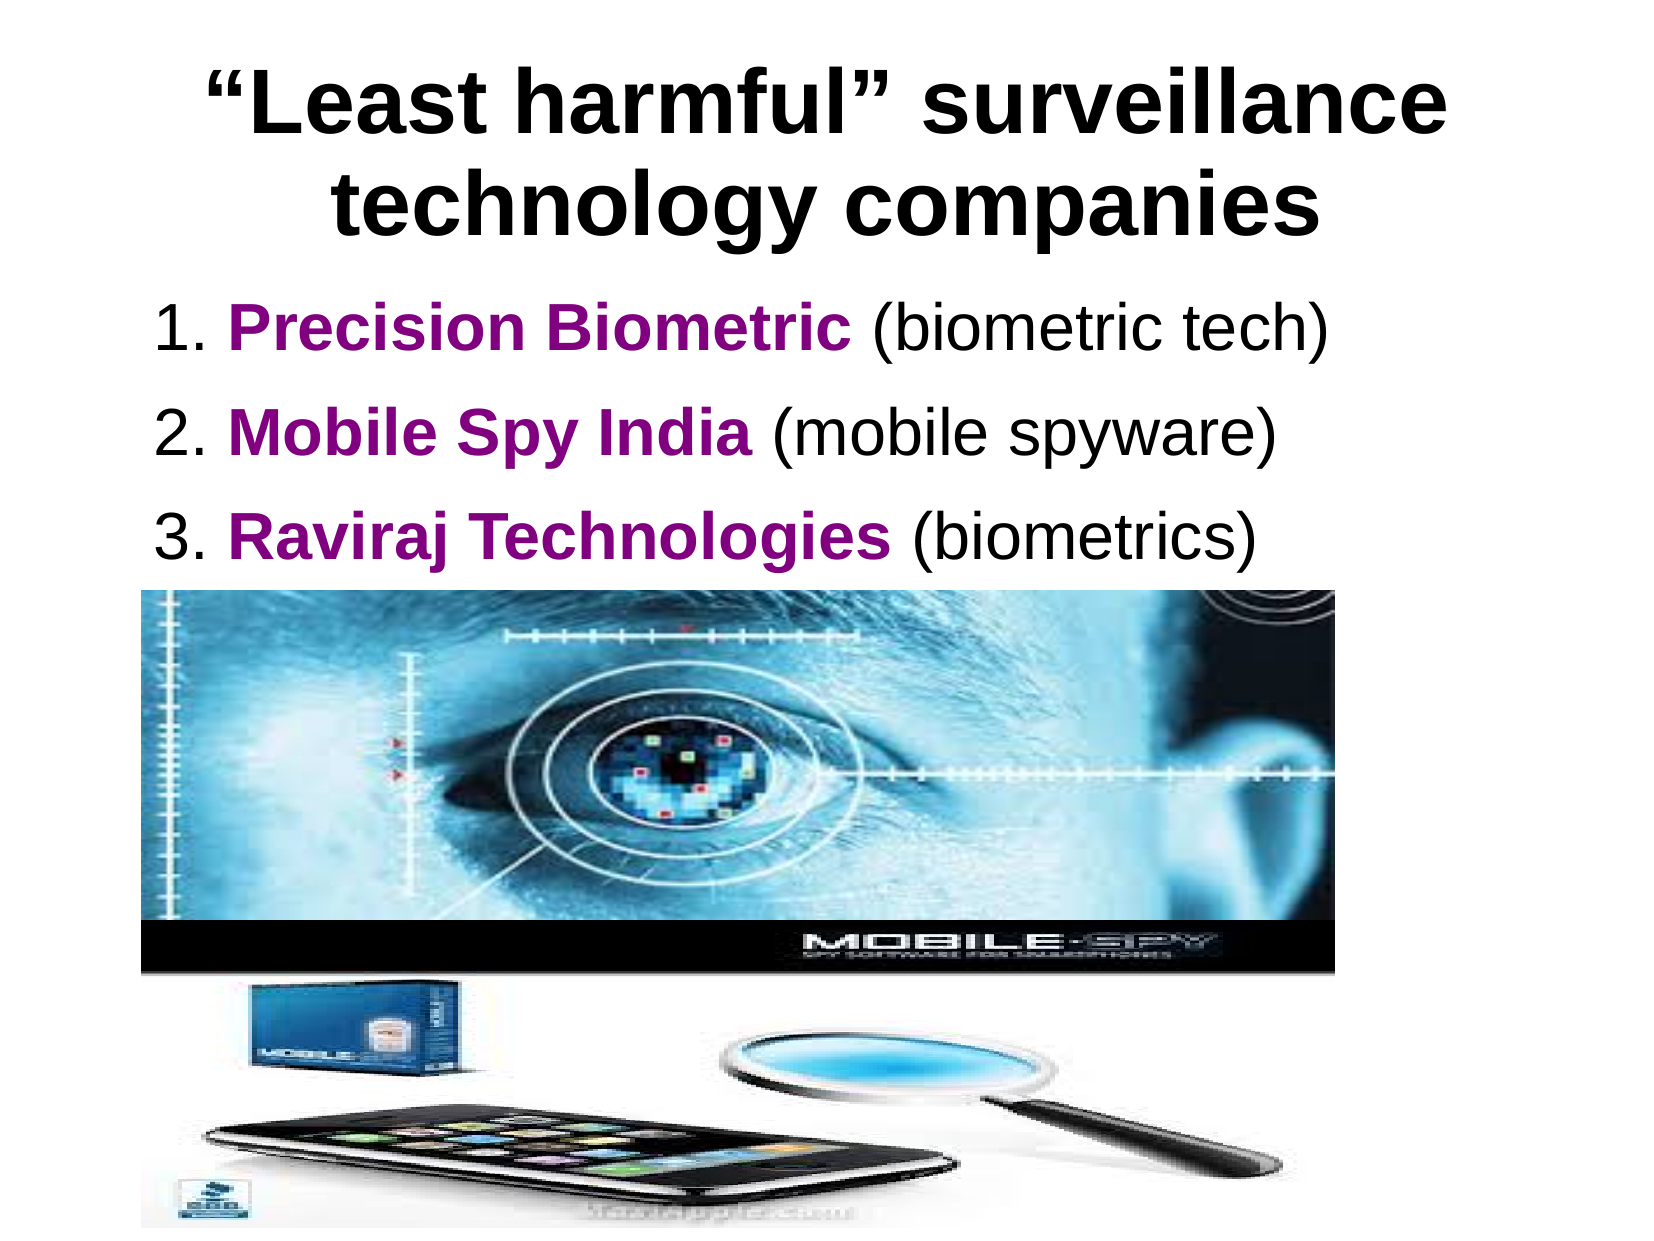

# “Least harmful” surveillance technology companies
1. Precision Biometric (biometric tech)
2. Mobile Spy India (mobile spyware)
3. Raviraj Technologies (biometrics)